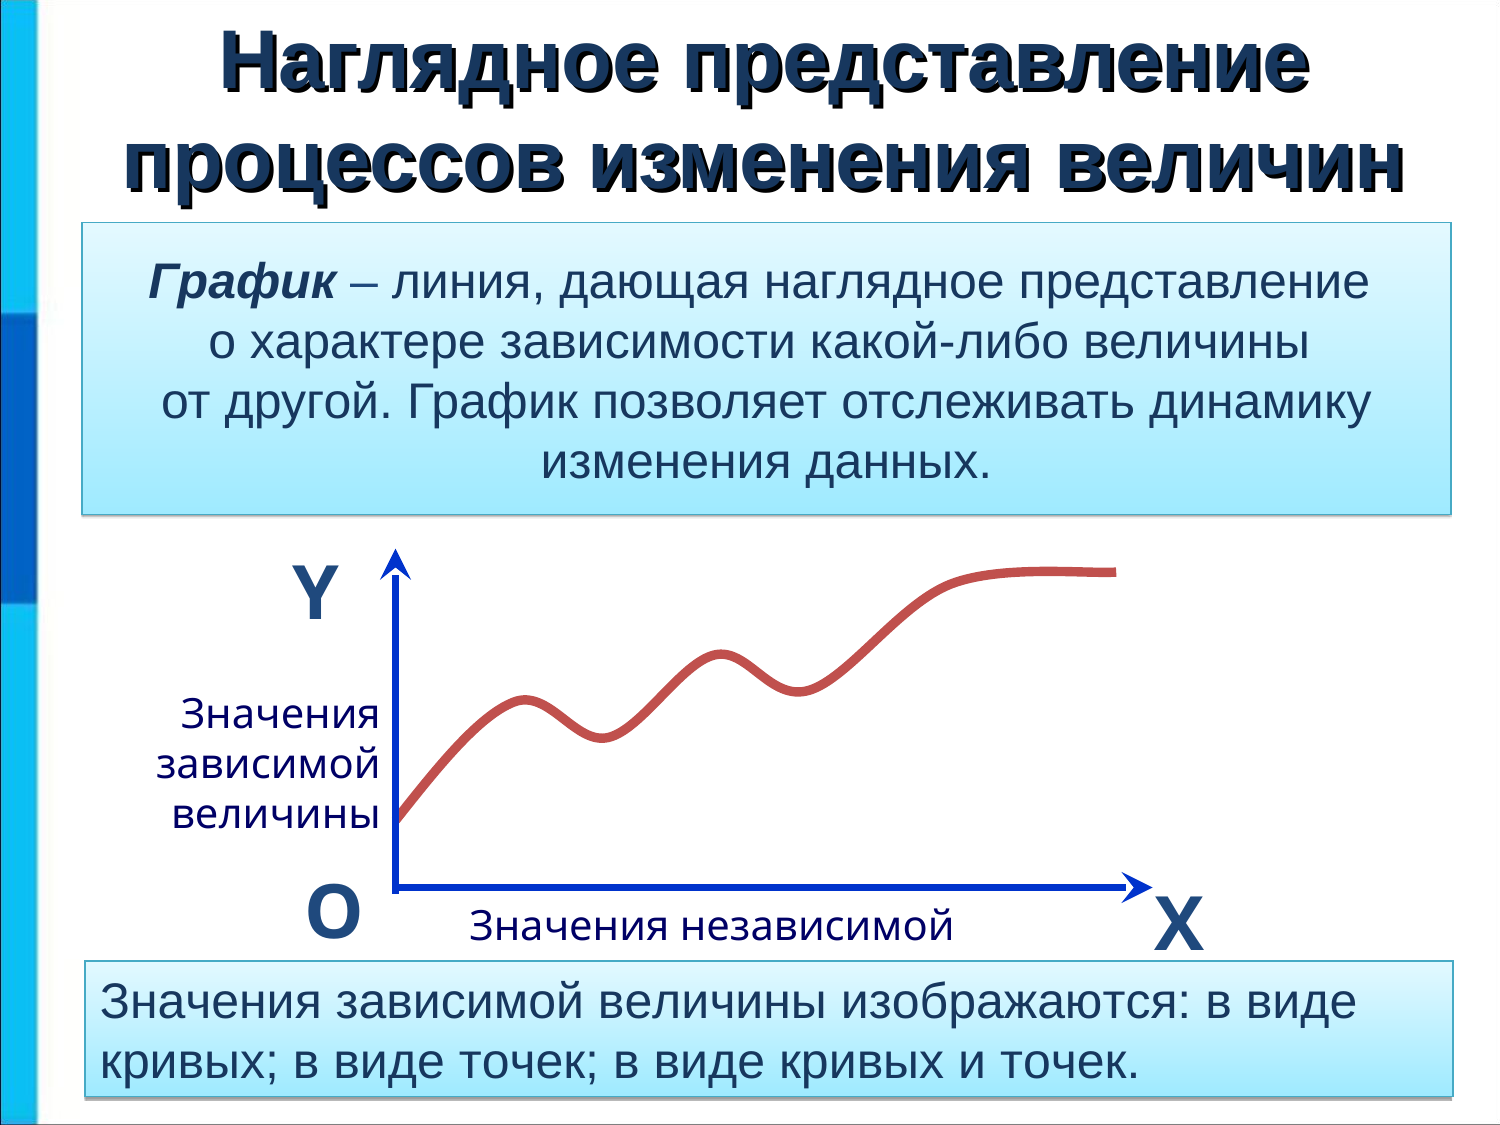

# Наглядное представление процессов изменения величин
График – линия, дающая наглядное представление
о характере зависимости какой-либо величины
от другой. График позволяет отслеживать динамику изменения данных.
Y
Значения зависимой величины
О
Х
О
Х
Значения независимой величины
Значения зависимой величины изображаются: в виде кривых; в виде точек; в виде кривых и точек.